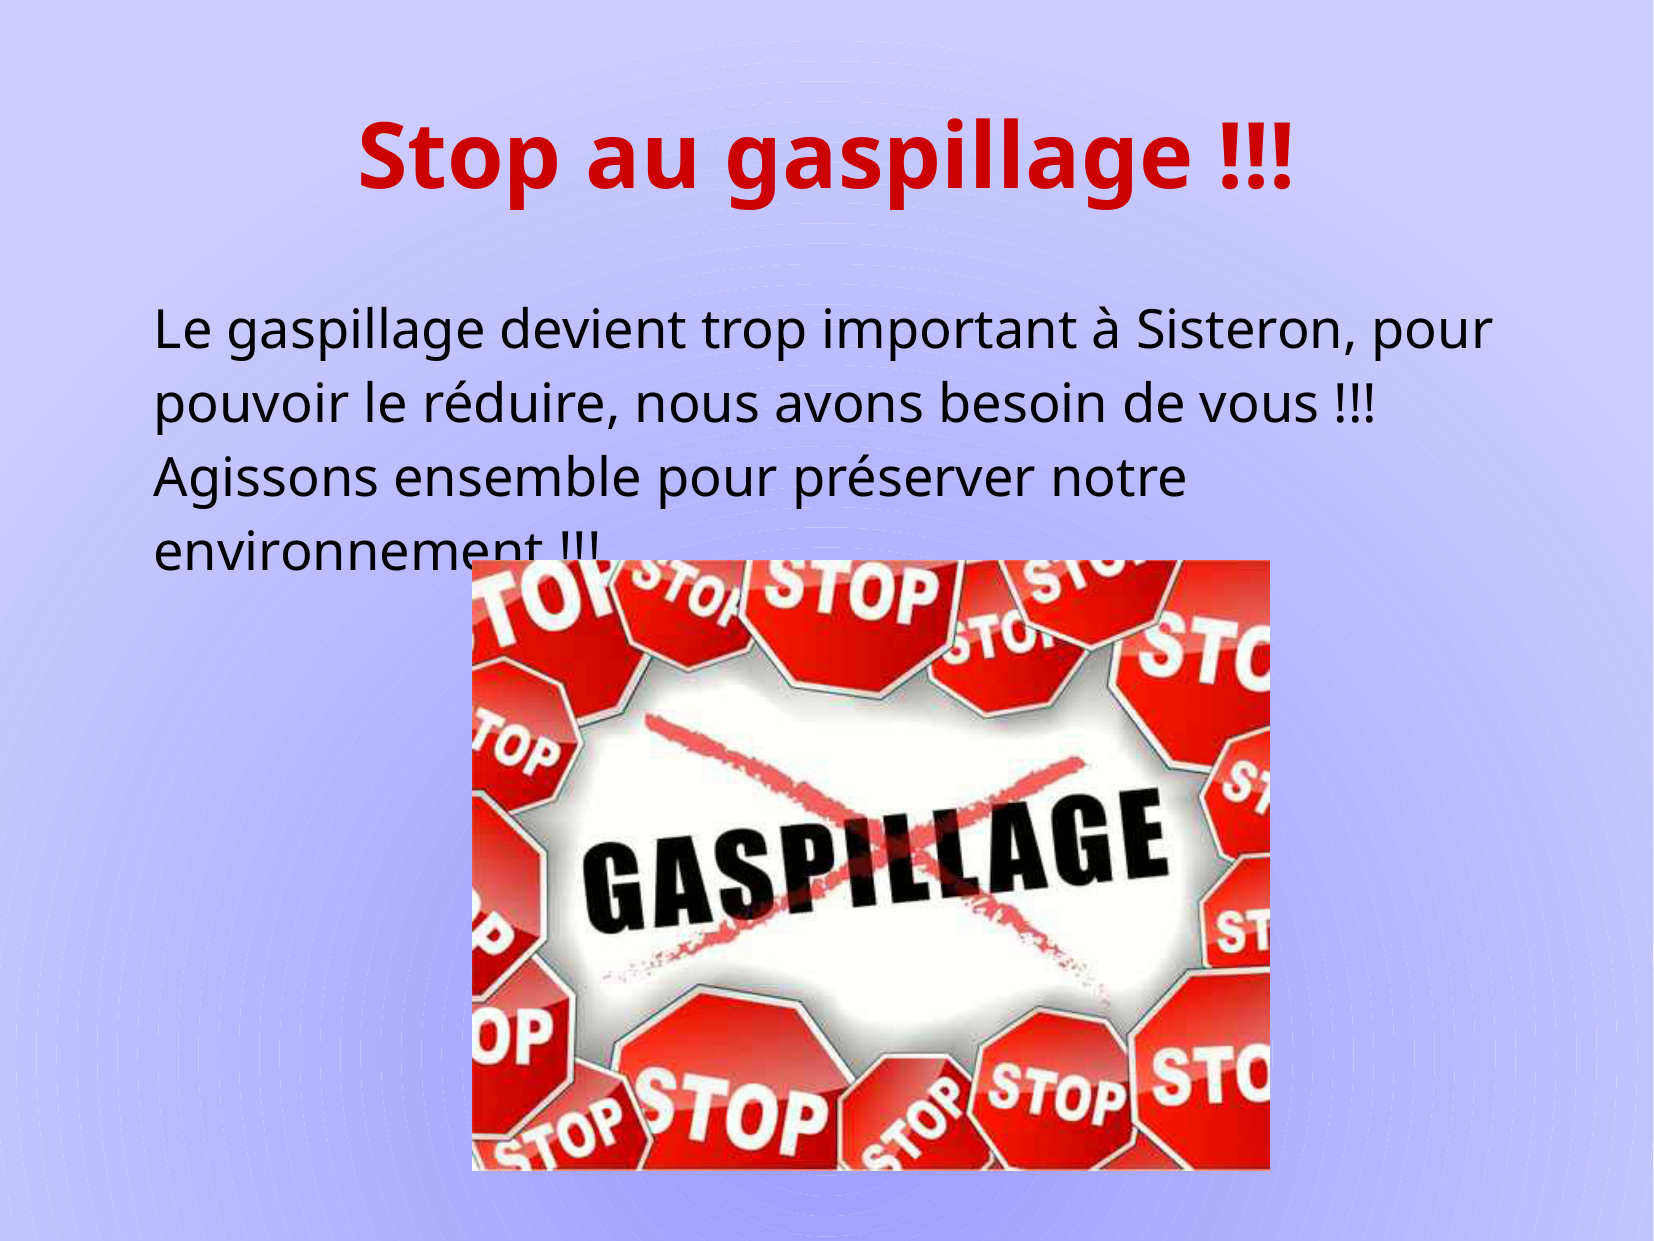

# Stop au gaspillage !!!
Le gaspillage devient trop important à Sisteron, pour pouvoir le réduire, nous avons besoin de vous !!! Agissons ensemble pour préserver notre environnement !!!